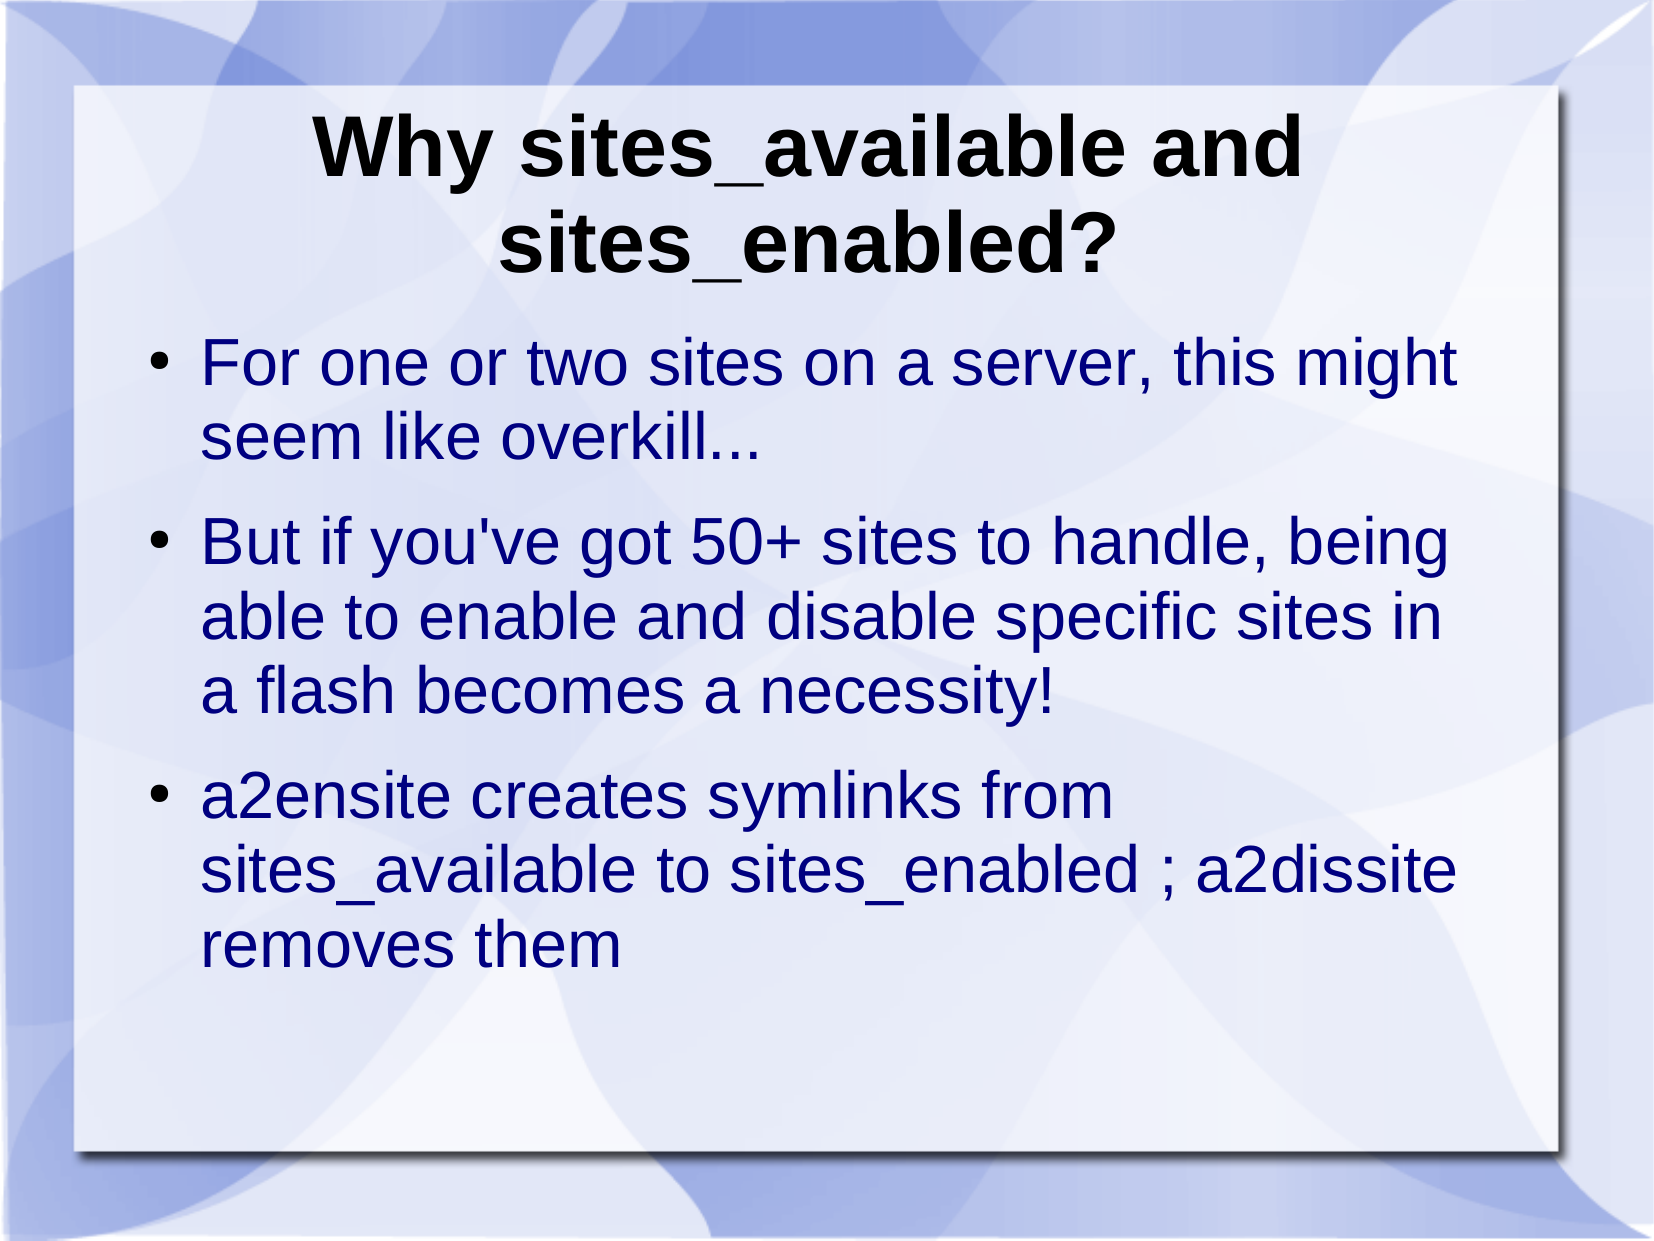

# Why sites_available and sites_enabled?
For one or two sites on a server, this might seem like overkill...
But if you've got 50+ sites to handle, being able to enable and disable specific sites in a flash becomes a necessity!
a2ensite creates symlinks from sites_available to sites_enabled ; a2dissite removes them